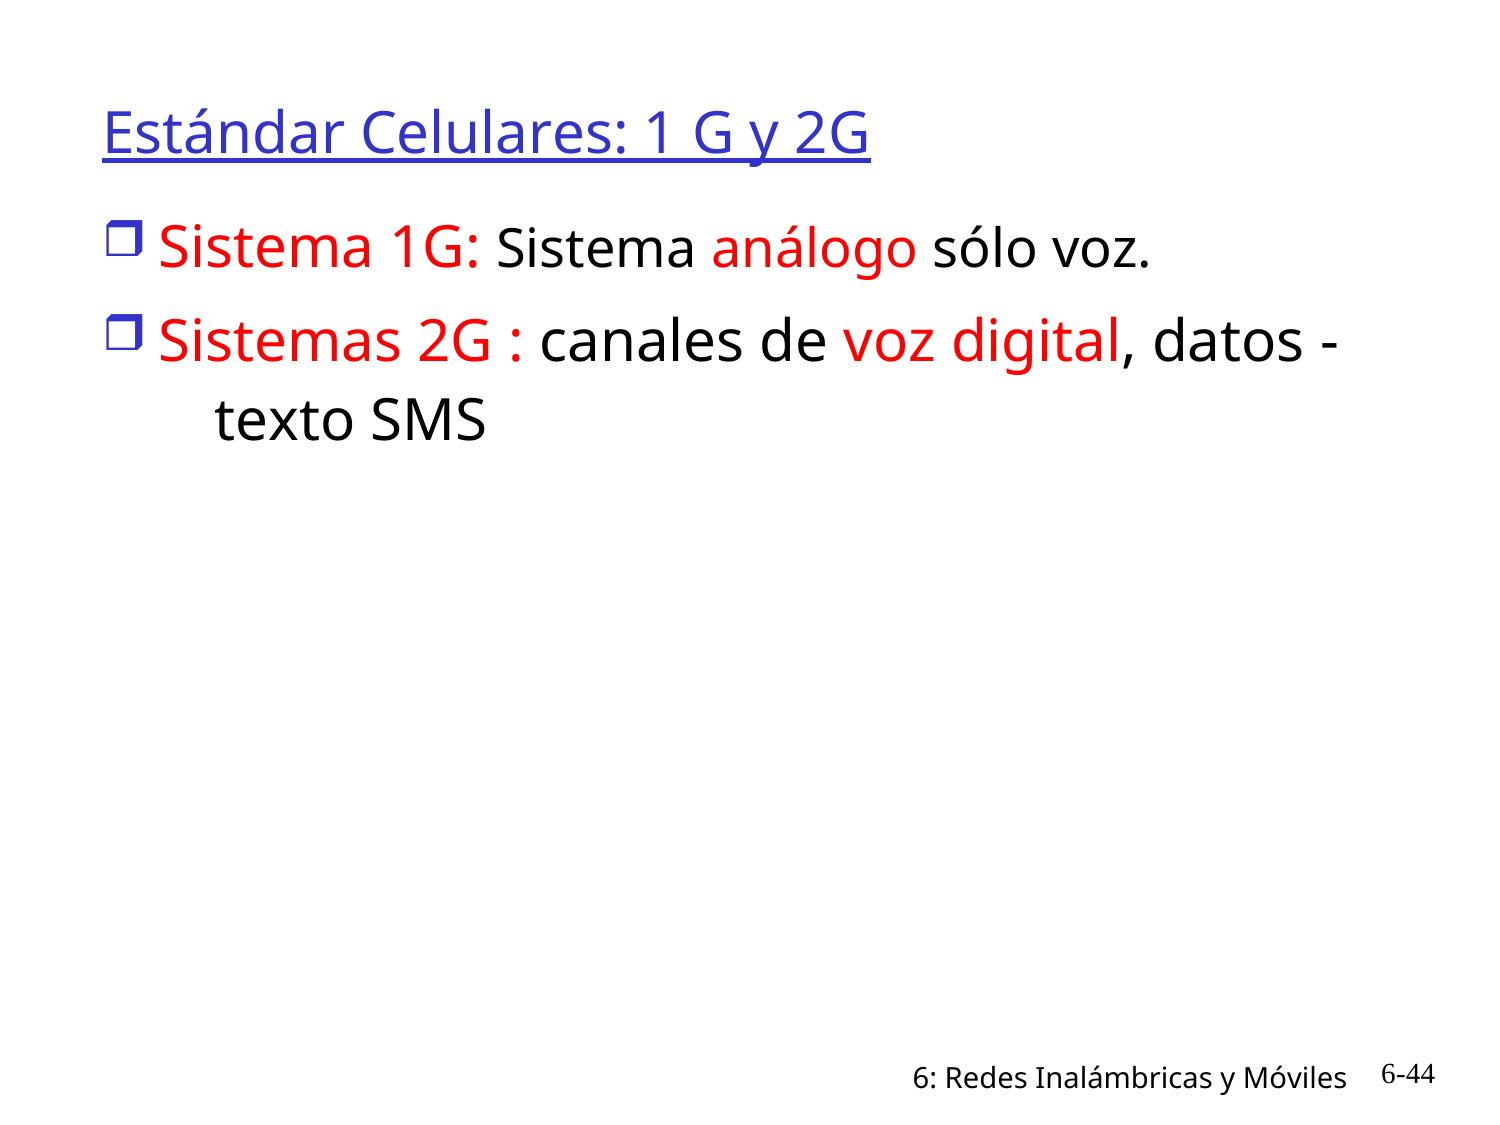

# Estándar Celulares: 1 G y 2G
Sistema 1G: Sistema análogo sólo voz.
Sistemas 2G : canales de voz digital, datos -texto SMS
44